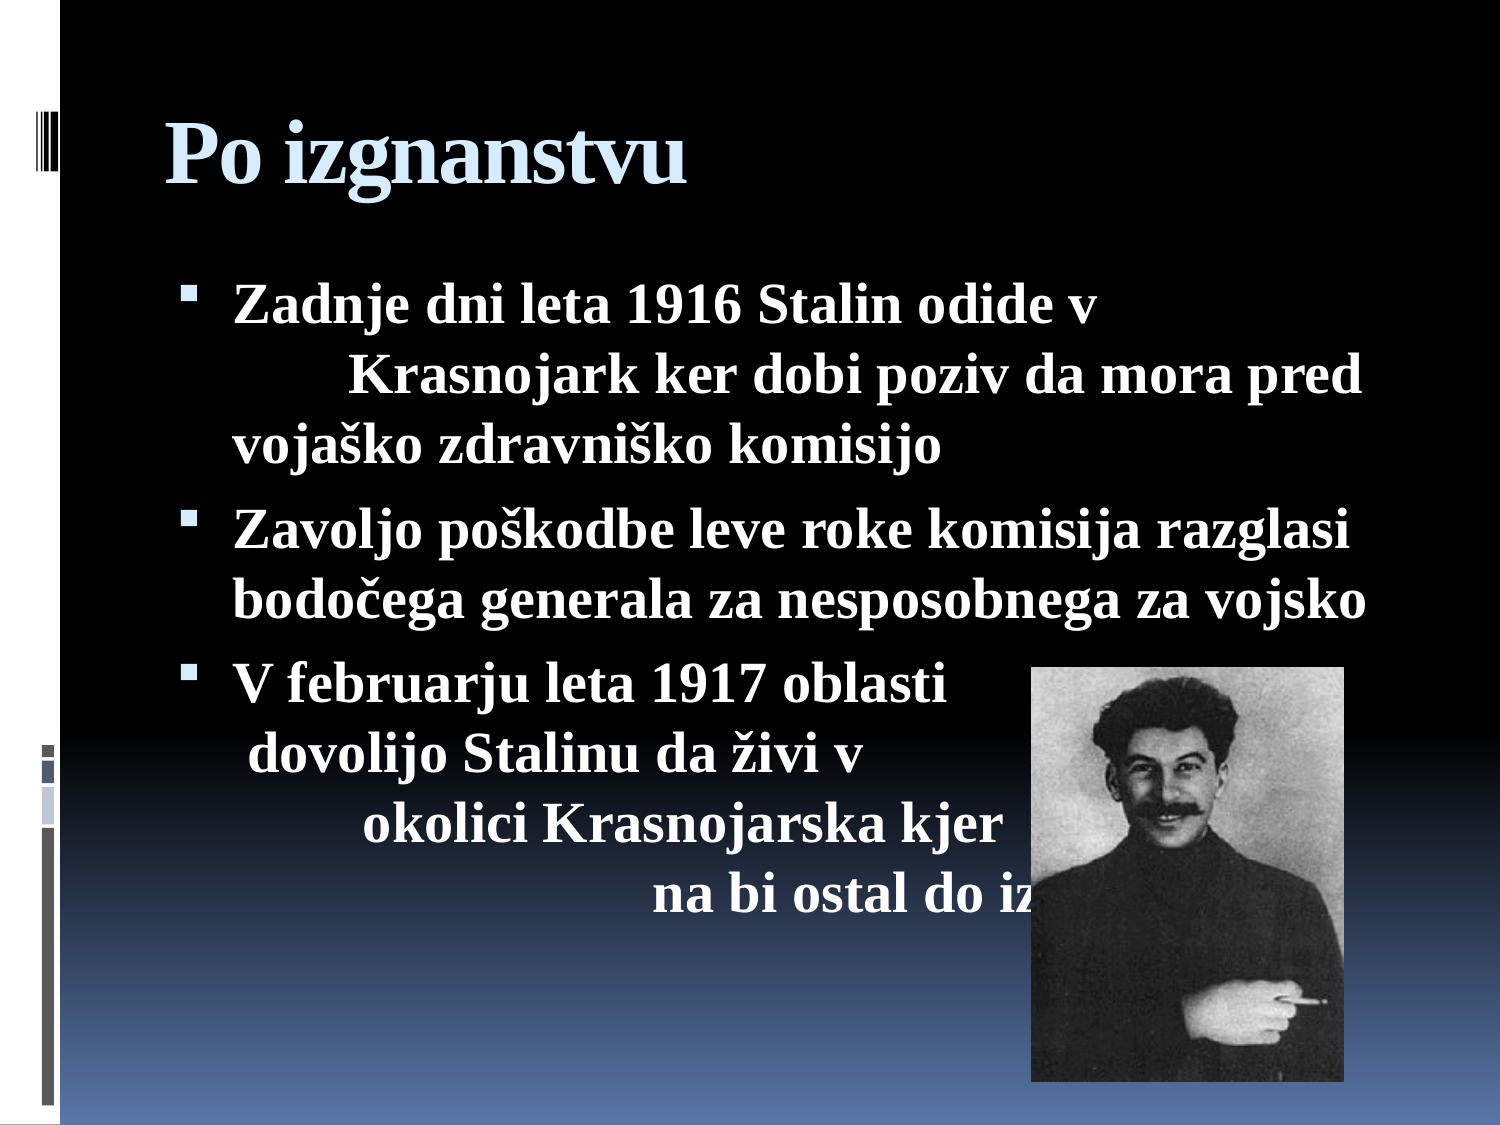

# Po izgnanstvu
Zadnje dni leta 1916 Stalin odide v Krasnojark ker dobi poziv da mora pred vojaško zdravniško komisijo
Zavoljo poškodbe leve roke komisija razglasi bodočega generala za nesposobnega za vojsko
V februarju leta 1917 oblasti dovolijo Stalinu da živi v okolici Krasnojarska kjer na bi ostal do izteka kazni